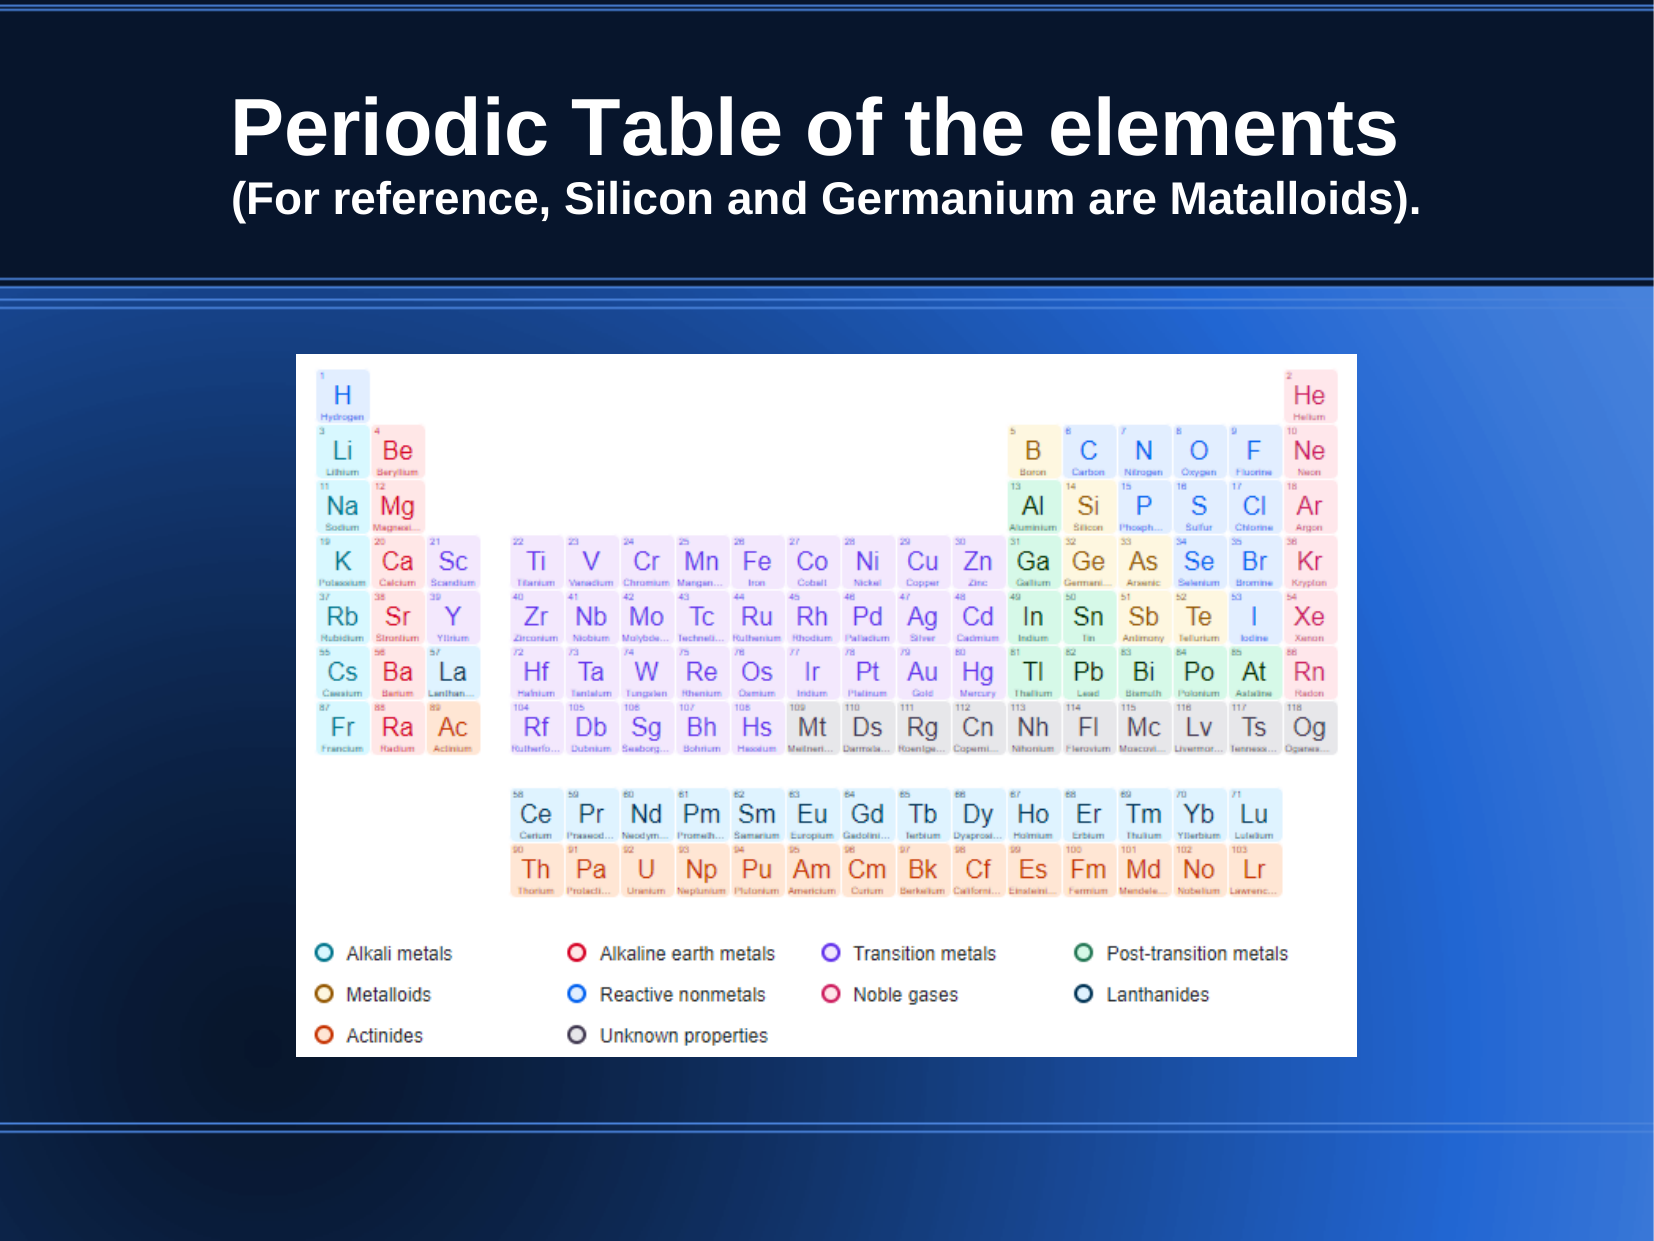

# Periodic Table of the elements (For reference, Silicon and Germanium are Matalloids).